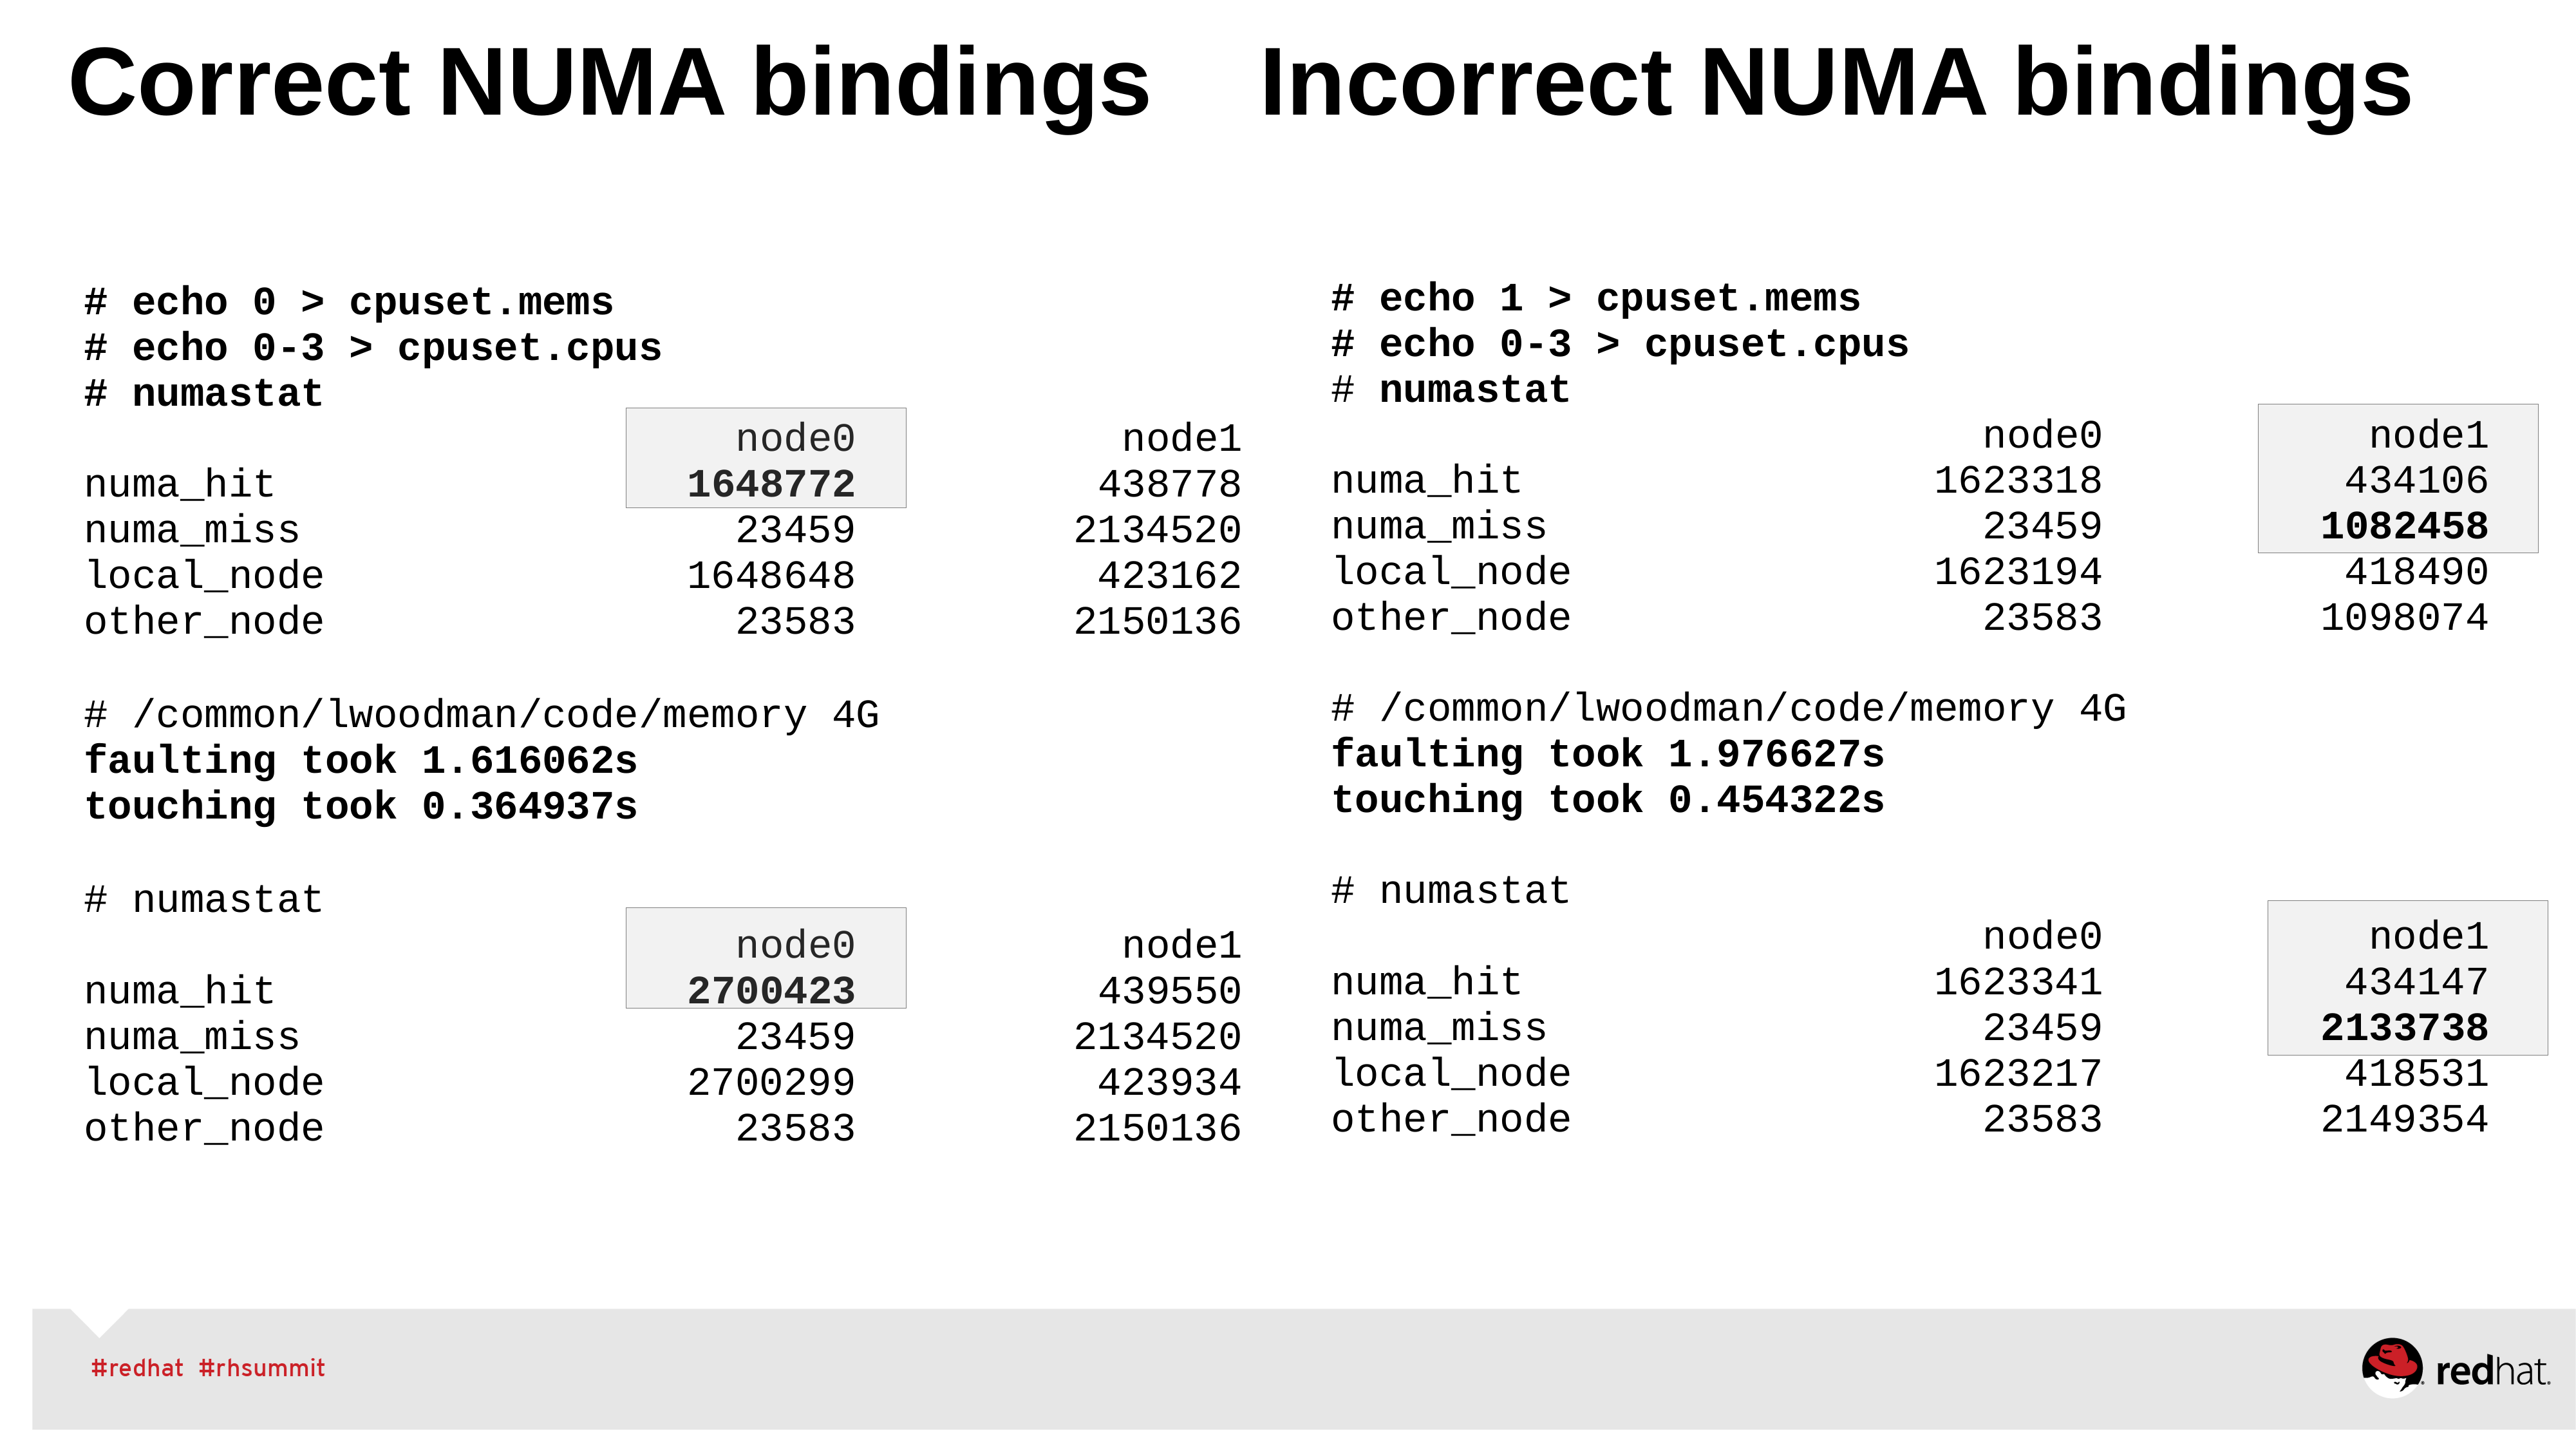

# Correct NUMA bindings Incorrect NUMA bindings
# echo 1 > cpuset.mems
# echo 0-3 > cpuset.cpus
# numastat
 node0 node1
numa_hit 1623318 434106
numa_miss 23459 1082458
local_node 1623194 418490
other_node 23583 1098074
# /common/lwoodman/code/memory 4G
faulting took 1.976627s
touching took 0.454322s
# numastat
 node0 node1
numa_hit 1623341 434147
numa_miss 23459 2133738
local_node 1623217 418531
other_node 23583 2149354
# echo 0 > cpuset.mems
# echo 0-3 > cpuset.cpus
# numastat
 node0 node1
numa_hit 1648772 438778
numa_miss 23459 2134520
local_node 1648648 423162
other_node 23583 2150136
# /common/lwoodman/code/memory 4G
faulting took 1.616062s
touching took 0.364937s
# numastat
 node0 node1
numa_hit 2700423 439550
numa_miss 23459 2134520
local_node 2700299 423934
other_node 23583 2150136